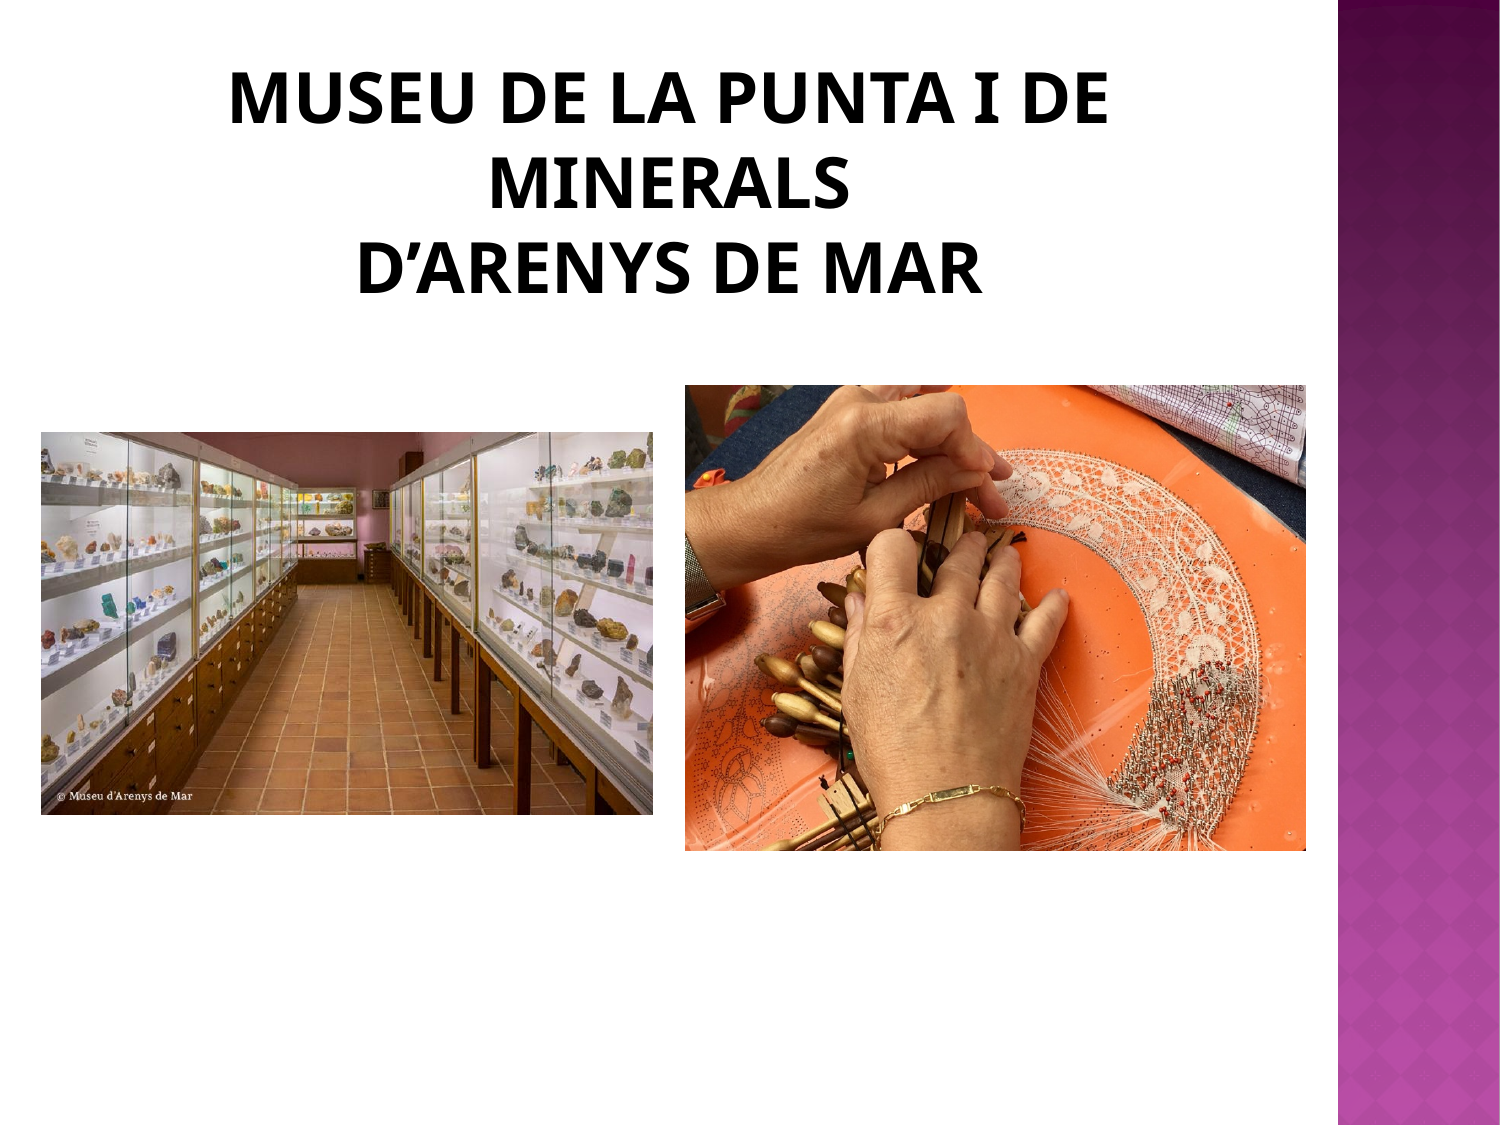

# MUSEU DE LA PUNTA I DE MINERALS D’ARENYS DE MAR